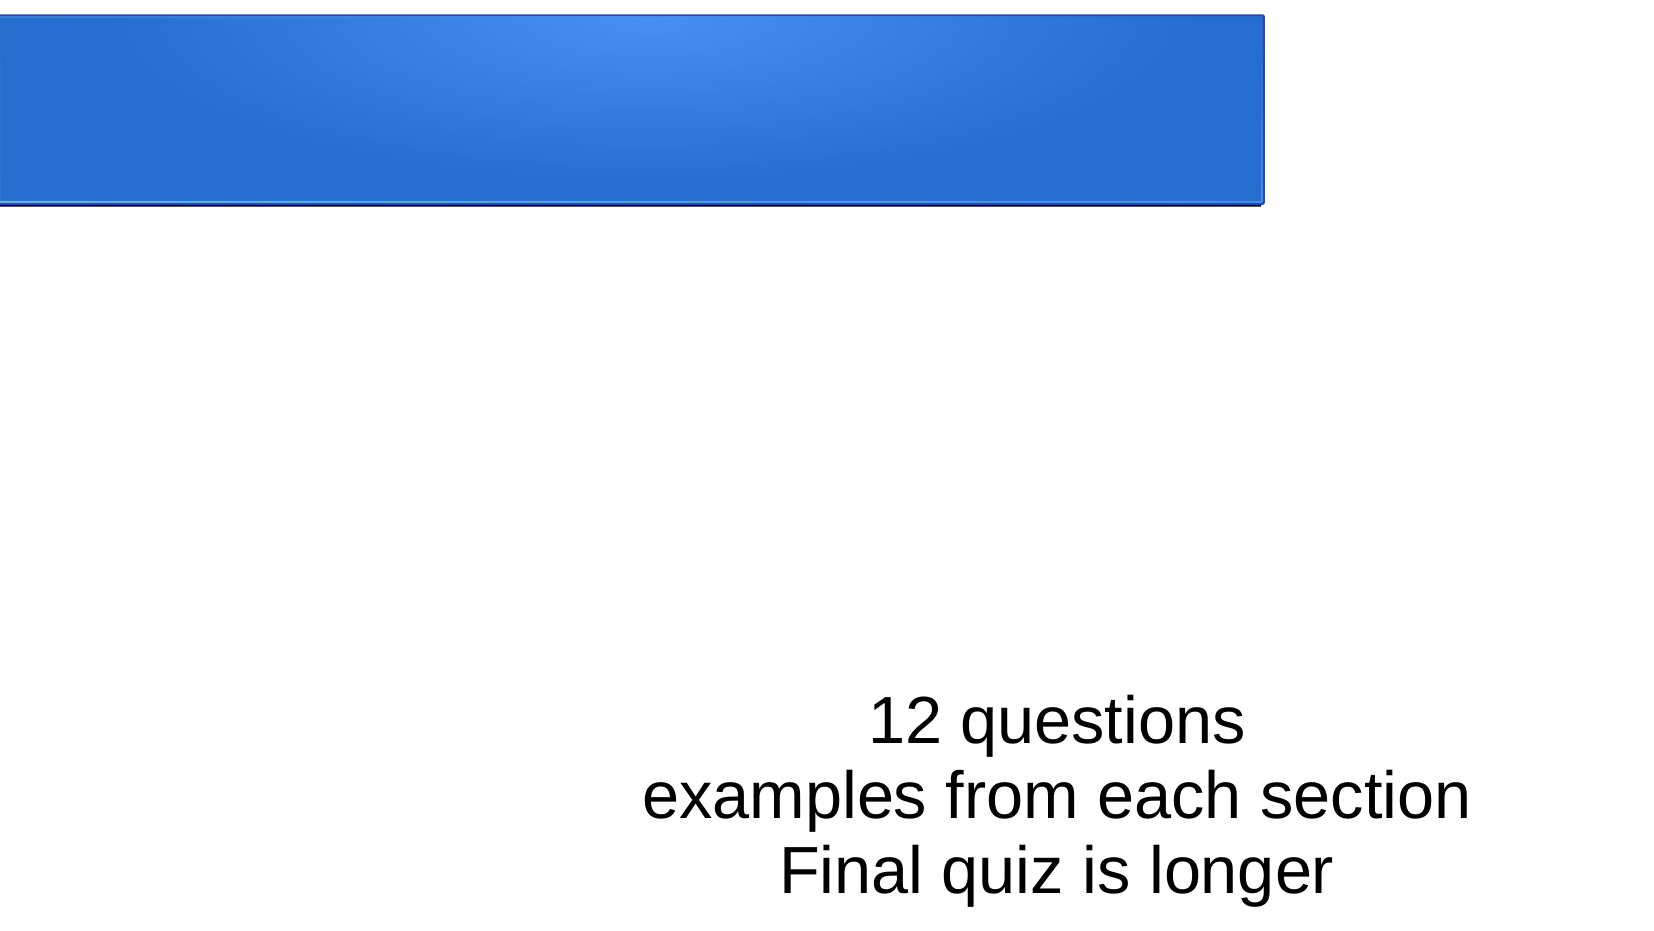

# Baseline Quiz (all sections)
12 questions
examples from each section
Final quiz is longer